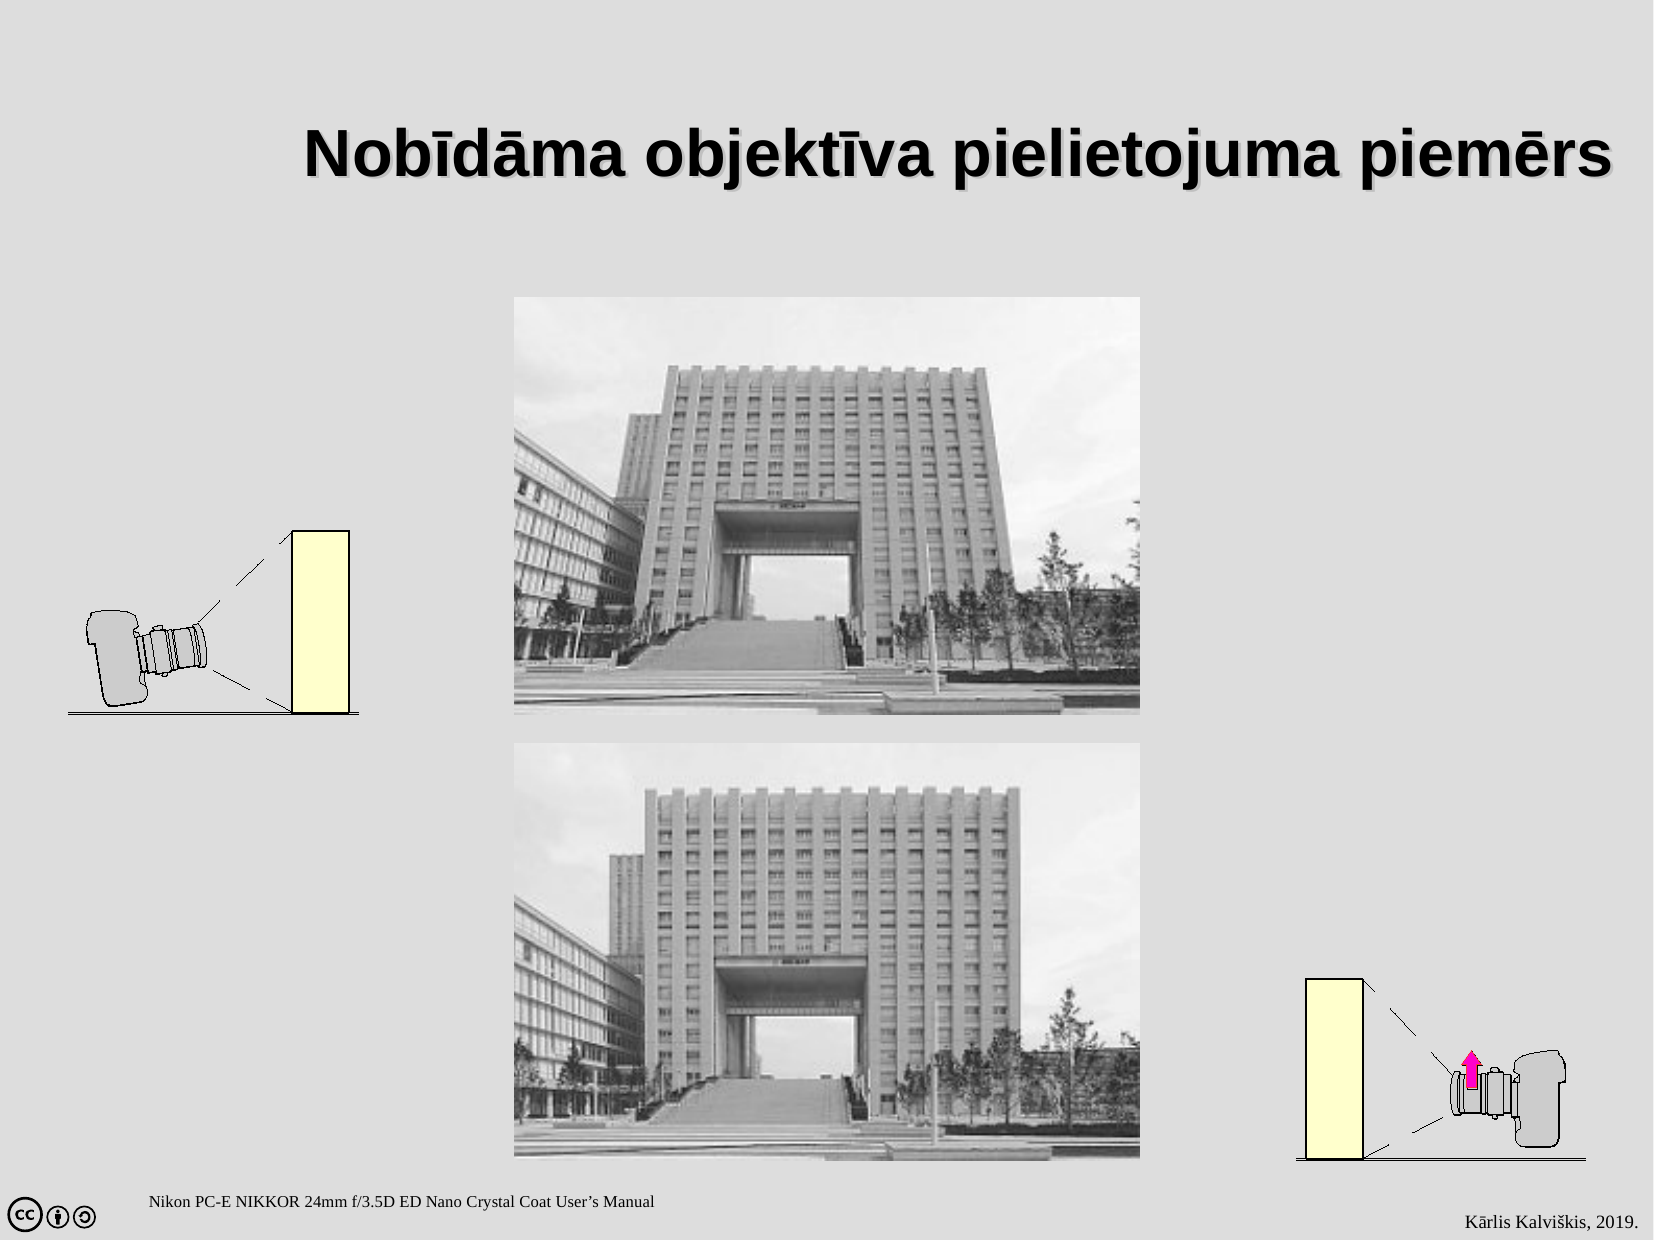

# Nobīdāma objektīva pielietojuma piemērs
Nikon PC-E NIKKOR 24mm f/3.5D ED Nano Crystal Coat User’s Manual